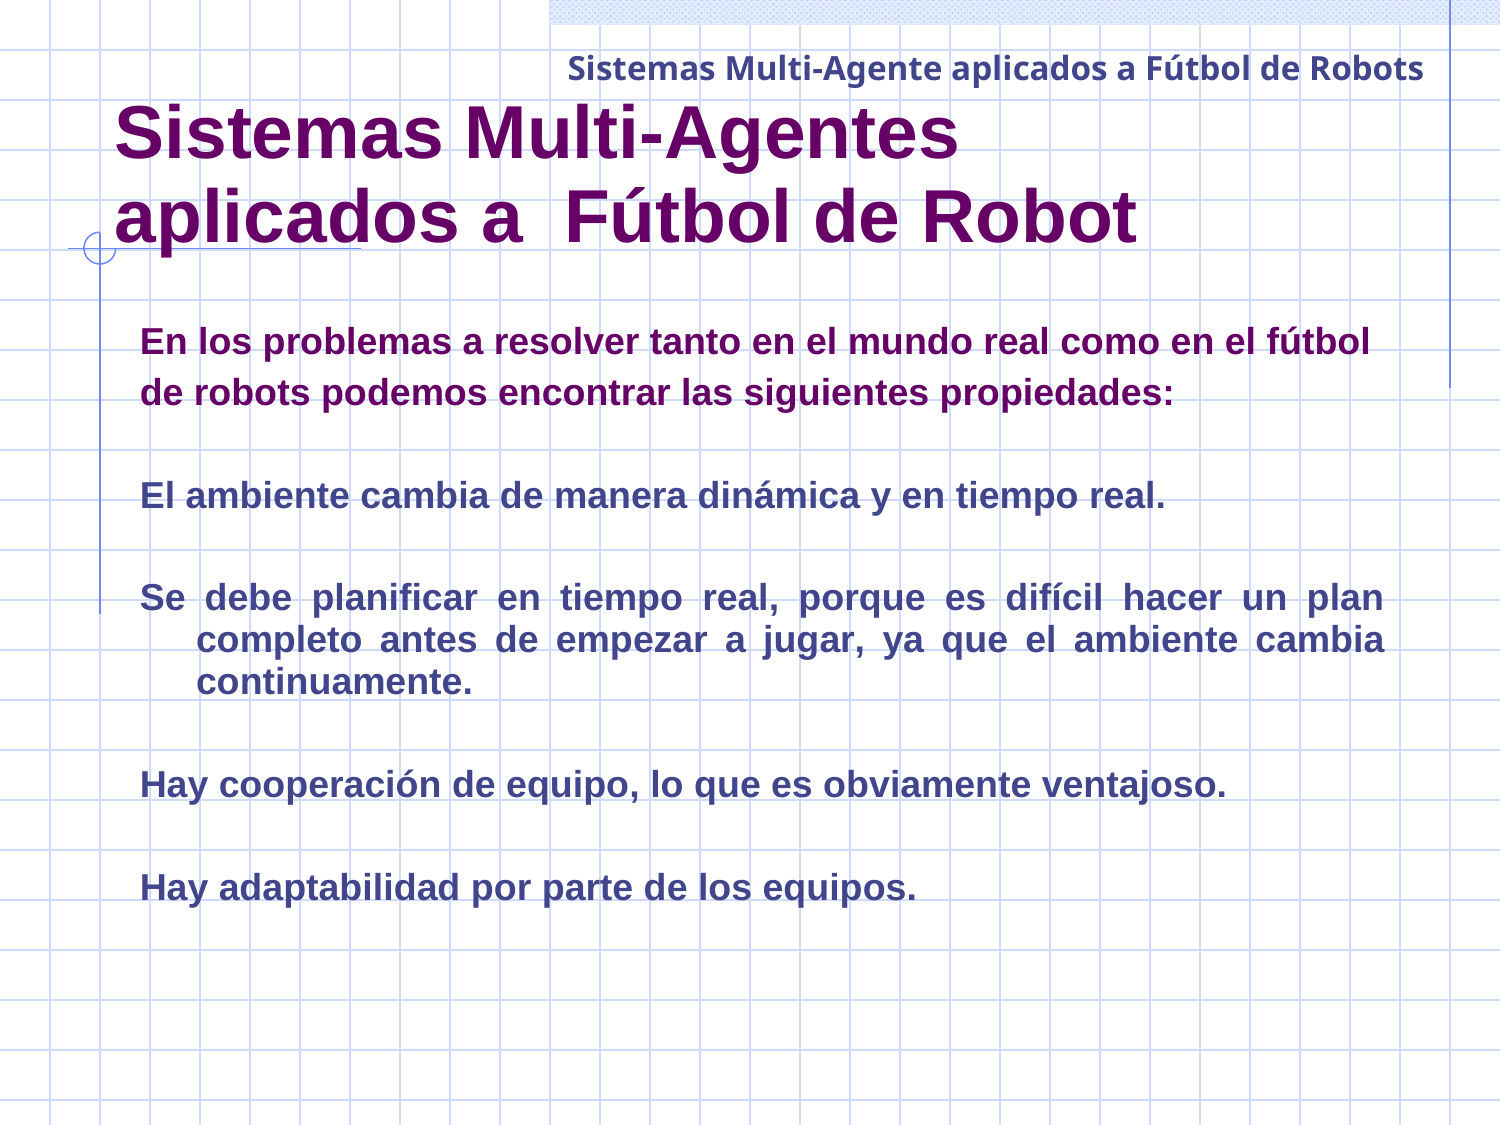

Sistemas Multi-Agente aplicados a Fútbol de Robots
# Sistemas Multi-Agentes aplicados a Fútbol de Robot
En los problemas a resolver tanto en el mundo real como en el fútbol
de robots podemos encontrar las siguientes propiedades:
El ambiente cambia de manera dinámica y en tiempo real.
Se debe planificar en tiempo real, porque es difícil hacer un plan completo antes de empezar a jugar, ya que el ambiente cambia continuamente.
Hay cooperación de equipo, lo que es obviamente ventajoso.
Hay adaptabilidad por parte de los equipos.